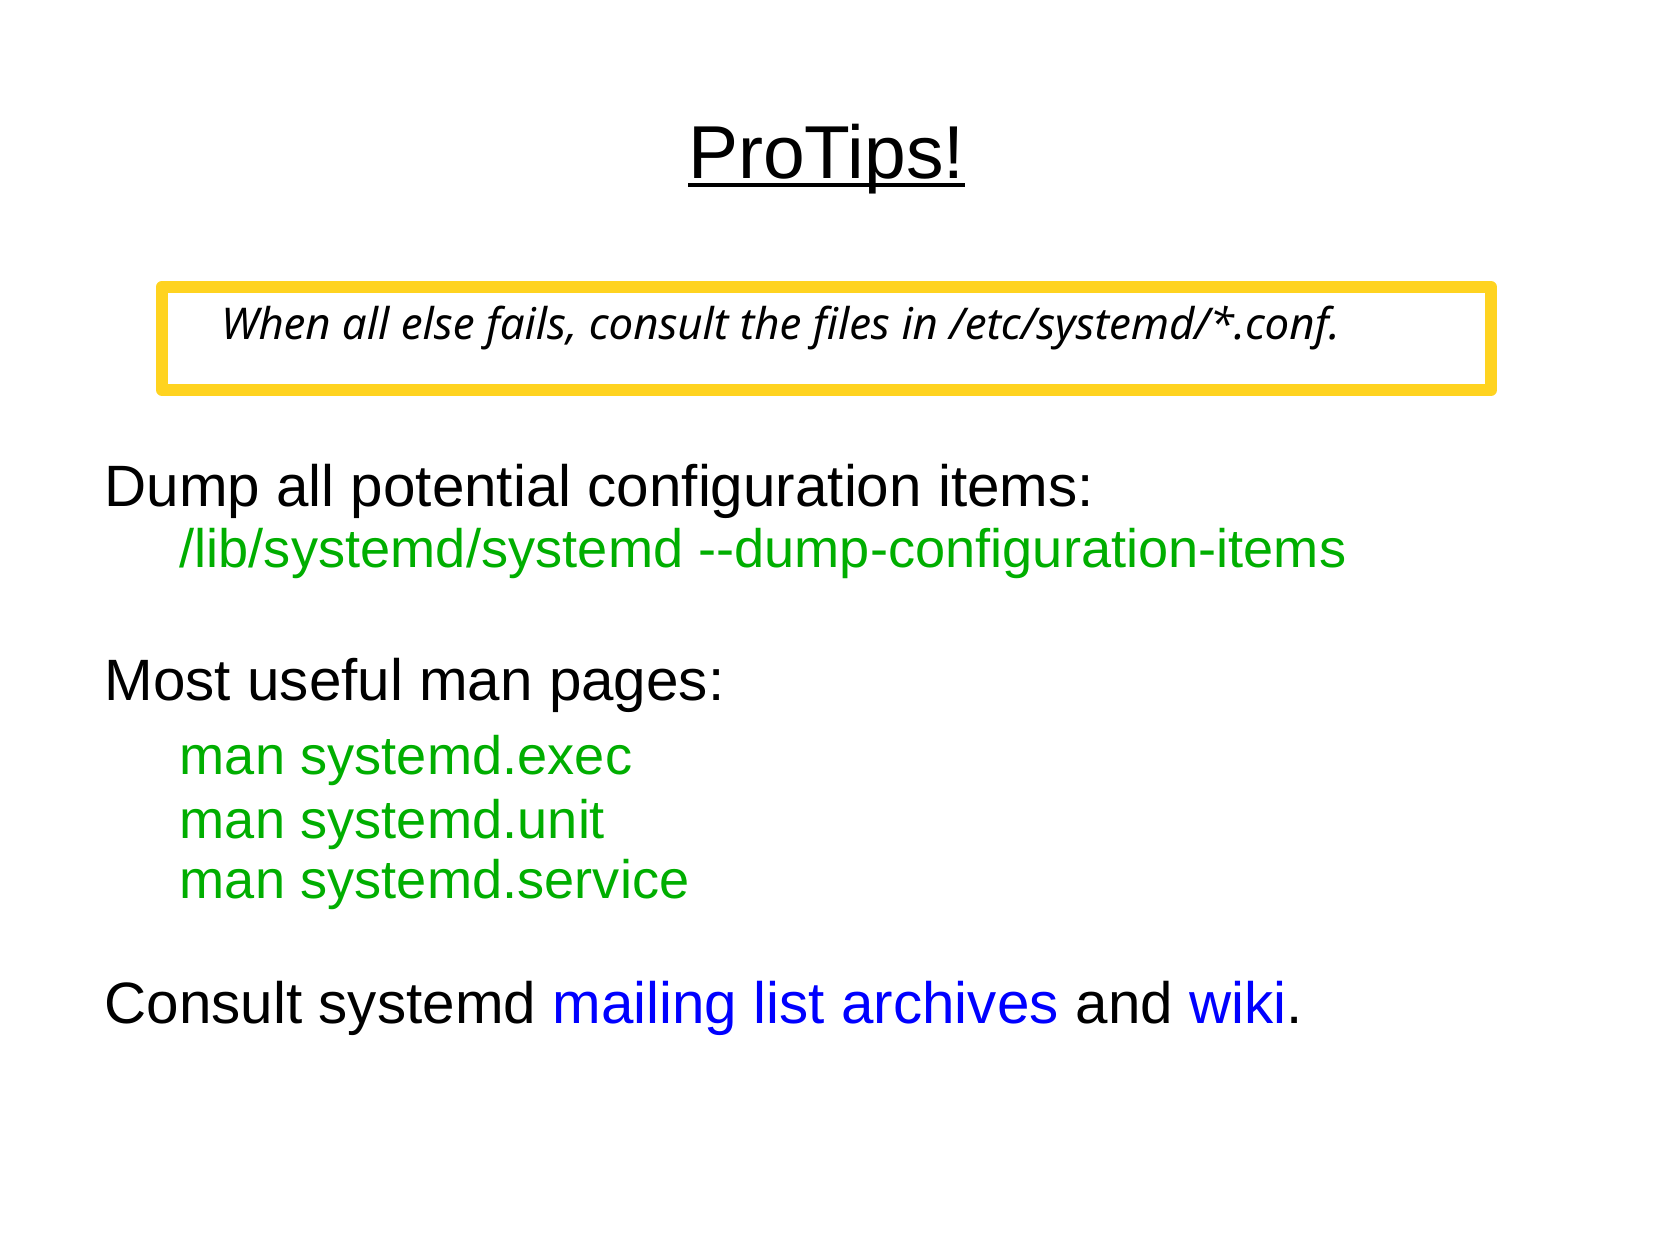

# ProTips!
When all else fails, consult the files in /etc/systemd/*.conf.
Dump all potential configuration items:
	/lib/systemd/systemd --dump-configuration-items
Most useful man pages:
	man systemd.exec
	man systemd.unit
	man systemd.service
Consult systemd mailing list archives and wiki.